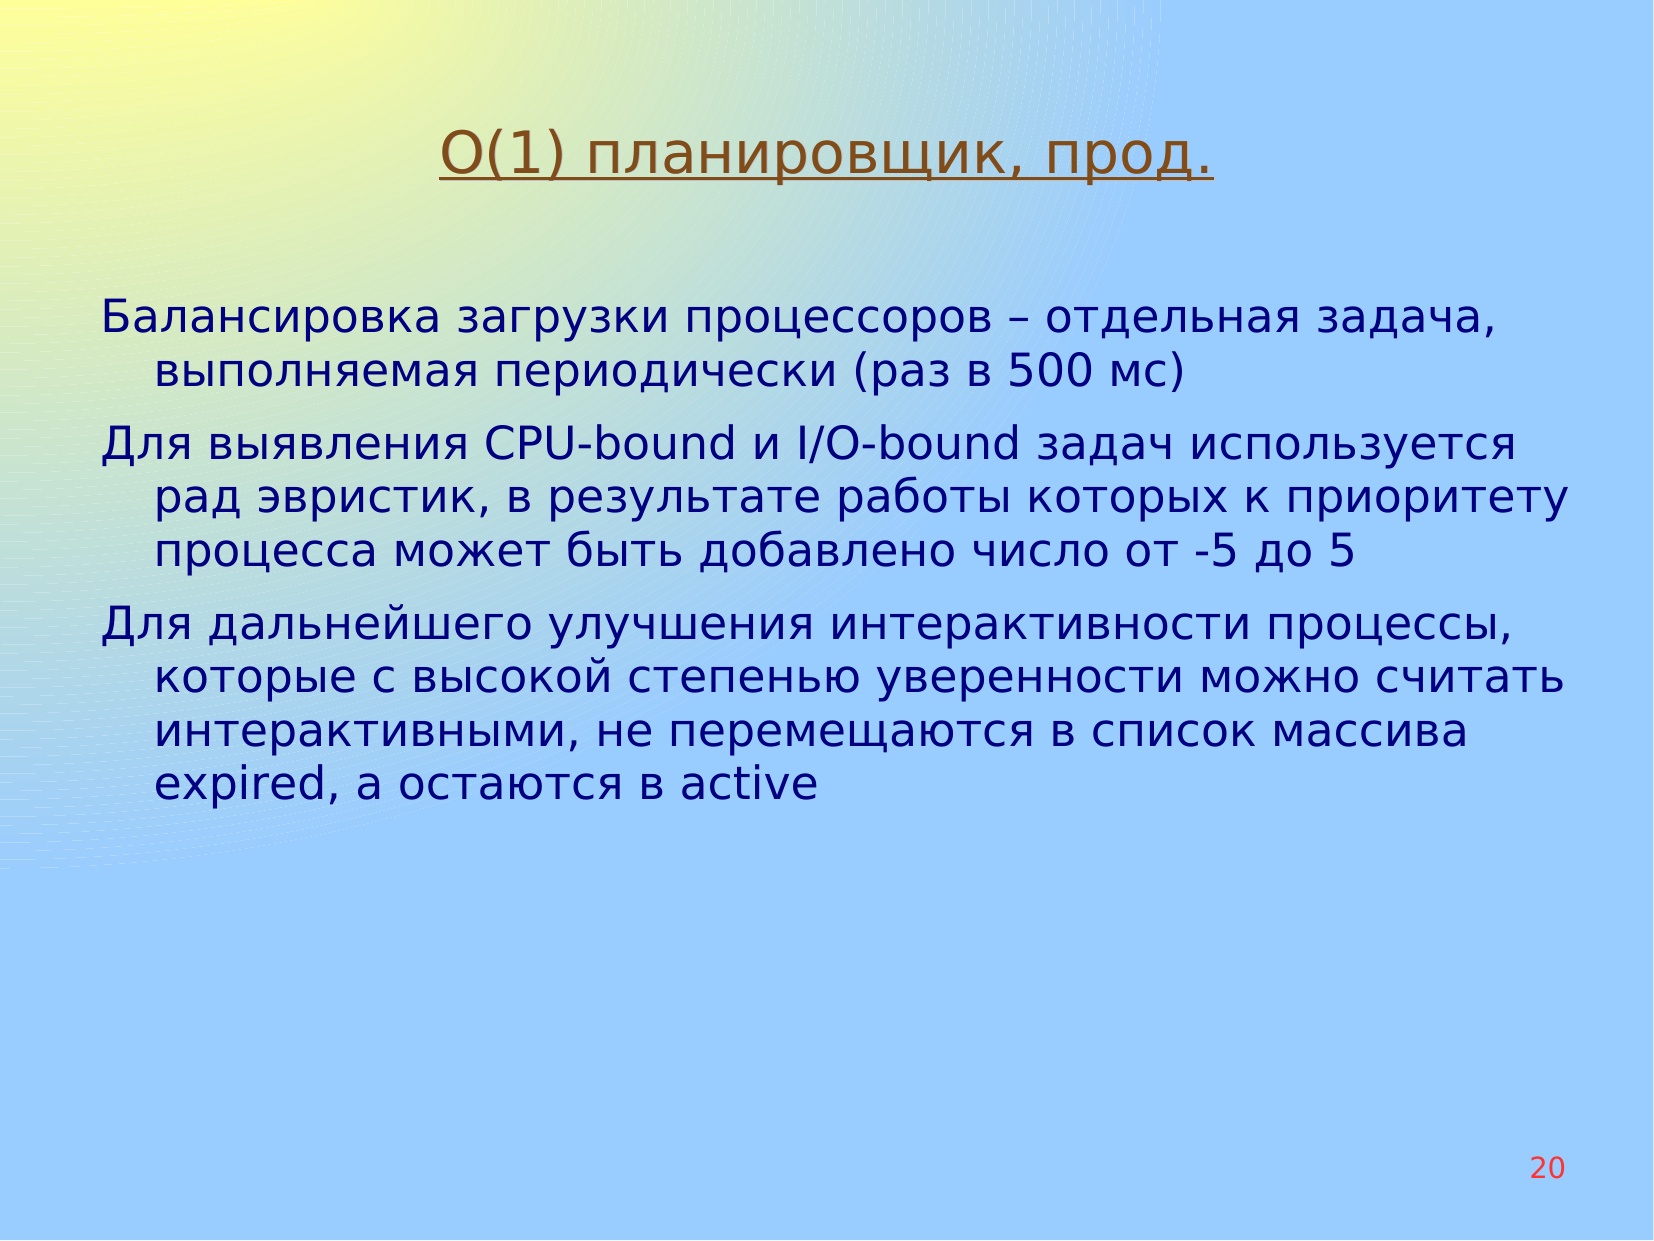

# O(1) планировщик, прод.
Балансировка загрузки процессоров – отдельная задача, выполняемая периодически (раз в 500 мс)
Для выявления CPU-bound и I/O-bound задач используется рад эвристик, в результате работы которых к приоритету процесса может быть добавлено число от -5 до 5
Для дальнейшего улучшения интерактивности процессы, которые с высокой степенью уверенности можно считать интерактивными, не перемещаются в список массива expired, а остаются в active
20